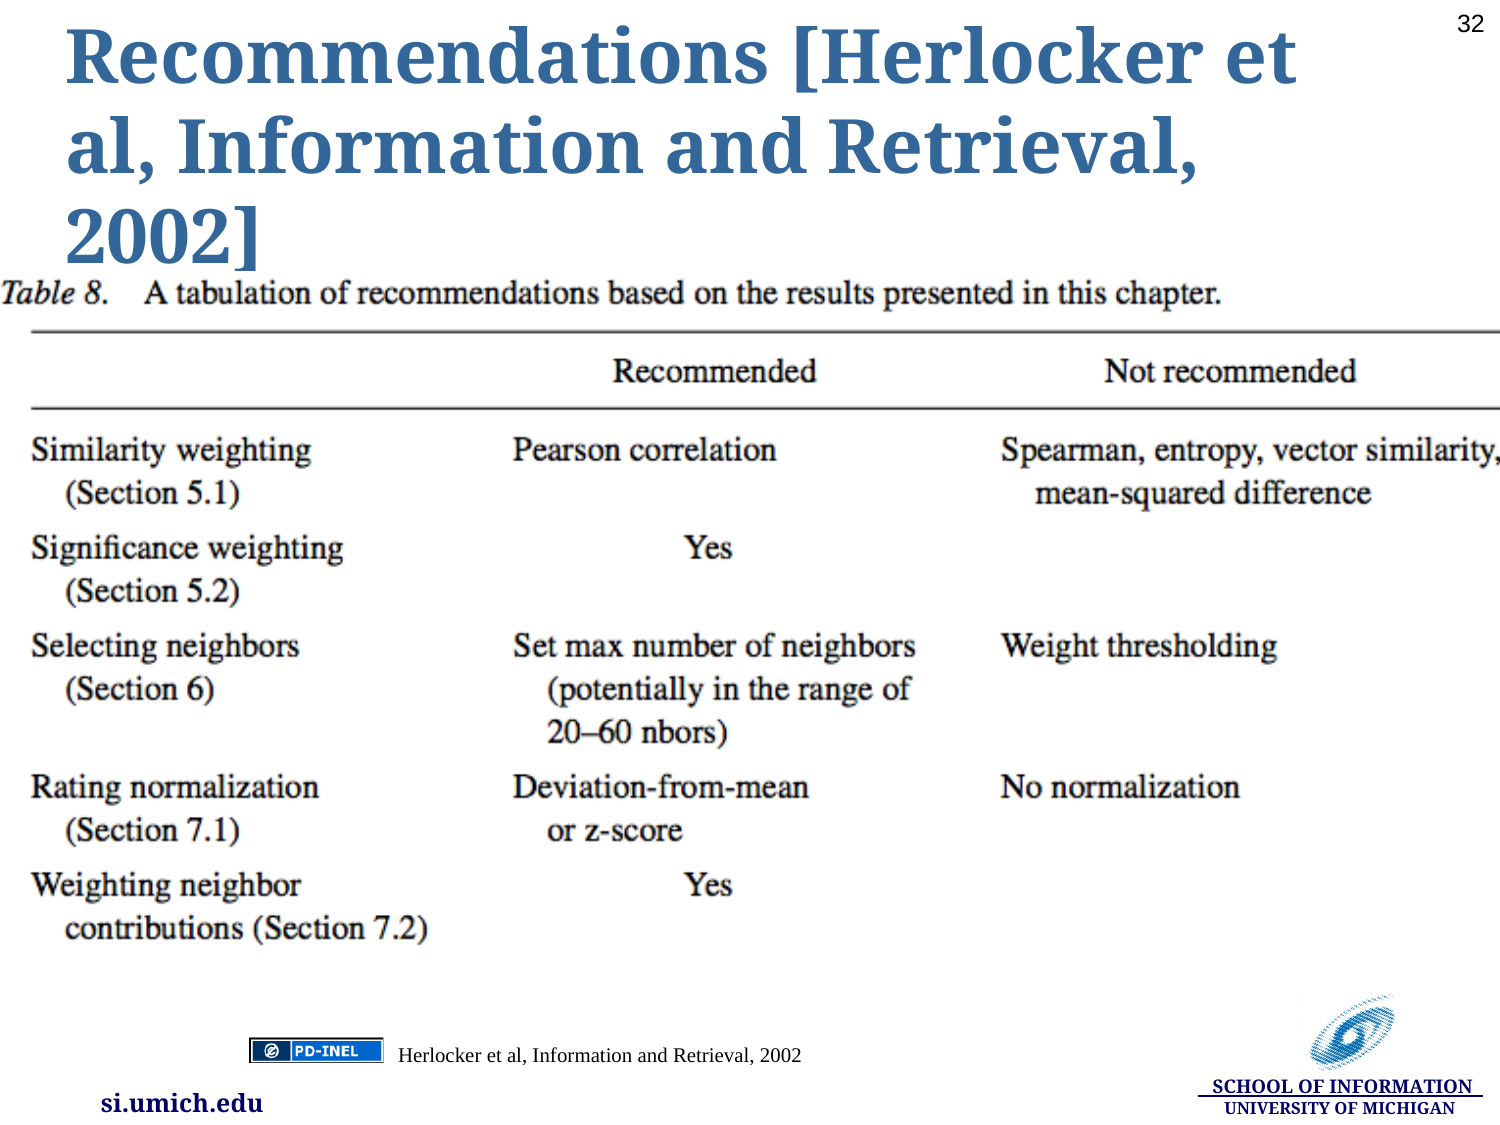

# Recommendations [Herlocker et al, Information and Retrieval, 2002]
Herlocker et al, Information and Retrieval, 2002